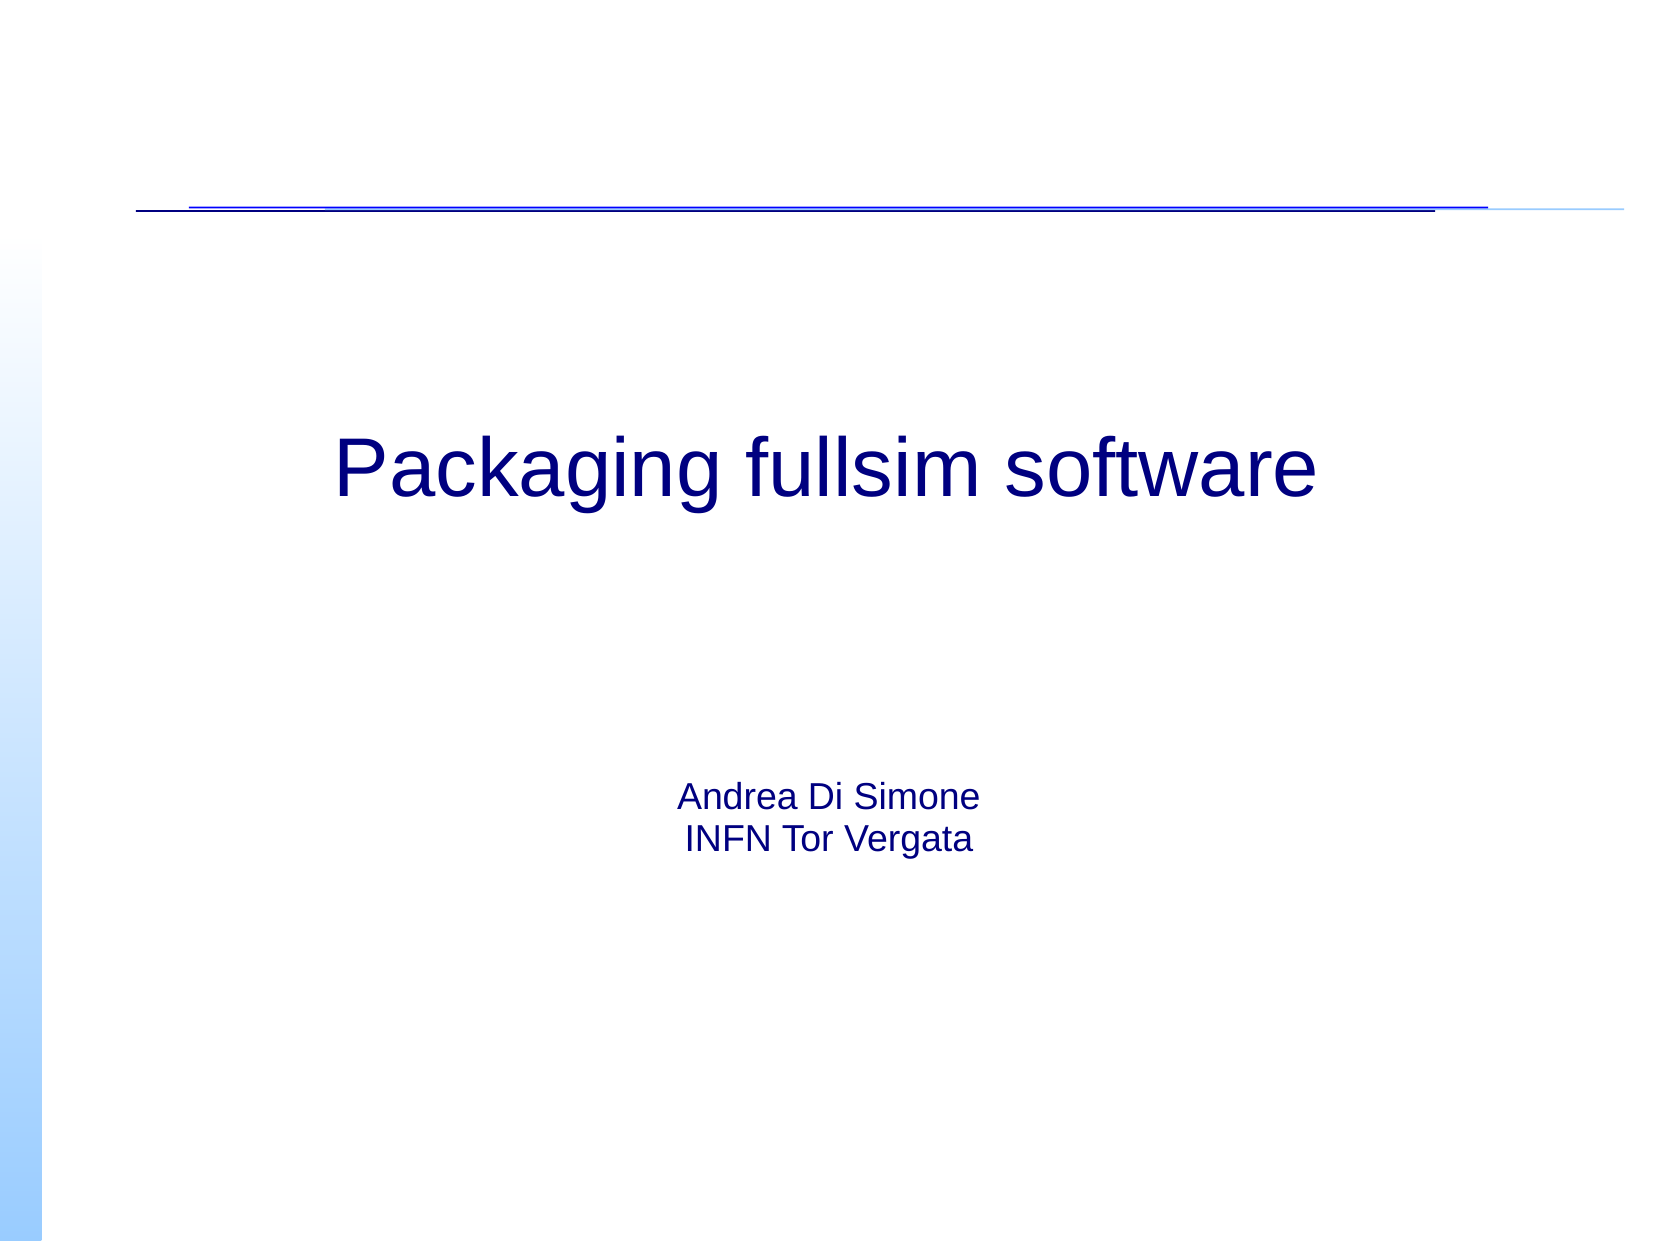

Packaging fullsim software
Andrea Di Simone
INFN Tor Vergata